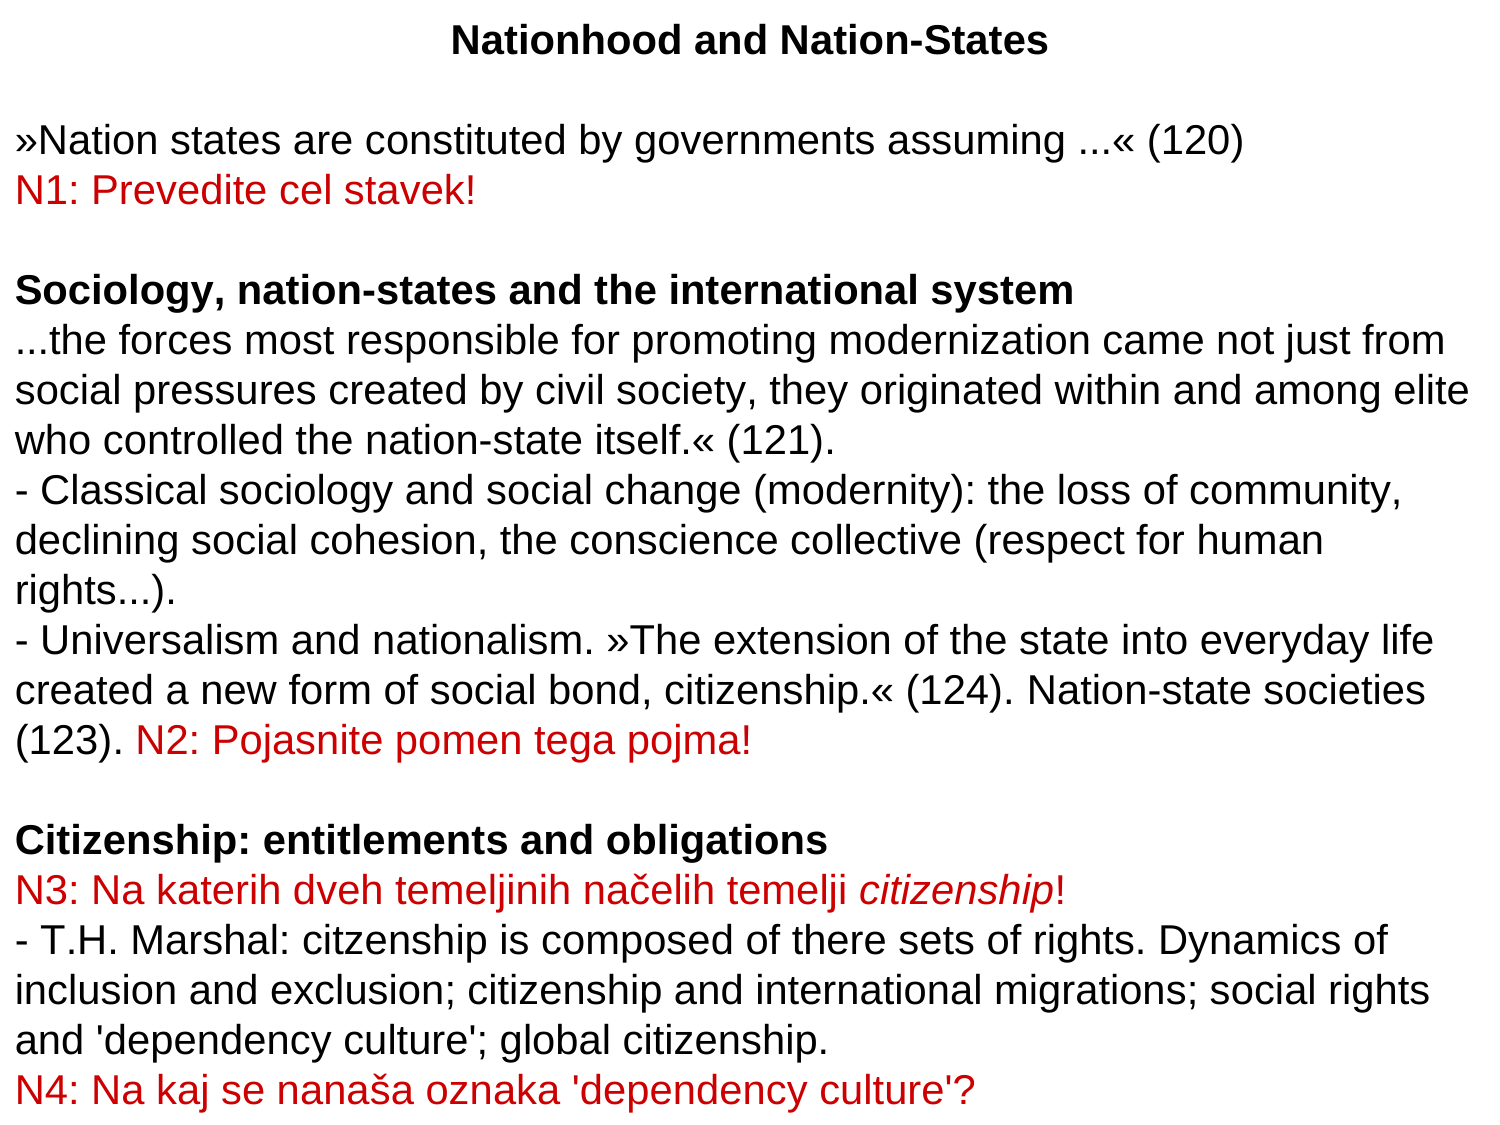

Nationhood and Nation-States
»Nation states are constituted by governments assuming ...« (120)
N1: Prevedite cel stavek!
Sociology, nation-states and the international system
...the forces most responsible for promoting modernization came not just from social pressures created by civil society, they originated within and among elite who controlled the nation-state itself.« (121).
- Classical sociology and social change (modernity): the loss of community, declining social cohesion, the conscience collective (respect for human rights...).
- Universalism and nationalism. »The extension of the state into everyday life created a new form of social bond, citizenship.« (124). Nation-state societies (123). N2: Pojasnite pomen tega pojma!
Citizenship: entitlements and obligations
N3: Na katerih dveh temeljinih načelih temelji citizenship!
- T.H. Marshal: citzenship is composed of there sets of rights. Dynamics of inclusion and exclusion; citizenship and international migrations; social rights and 'dependency culture'; global citizenship.
N4: Na kaj se nanaša oznaka 'dependency culture'?